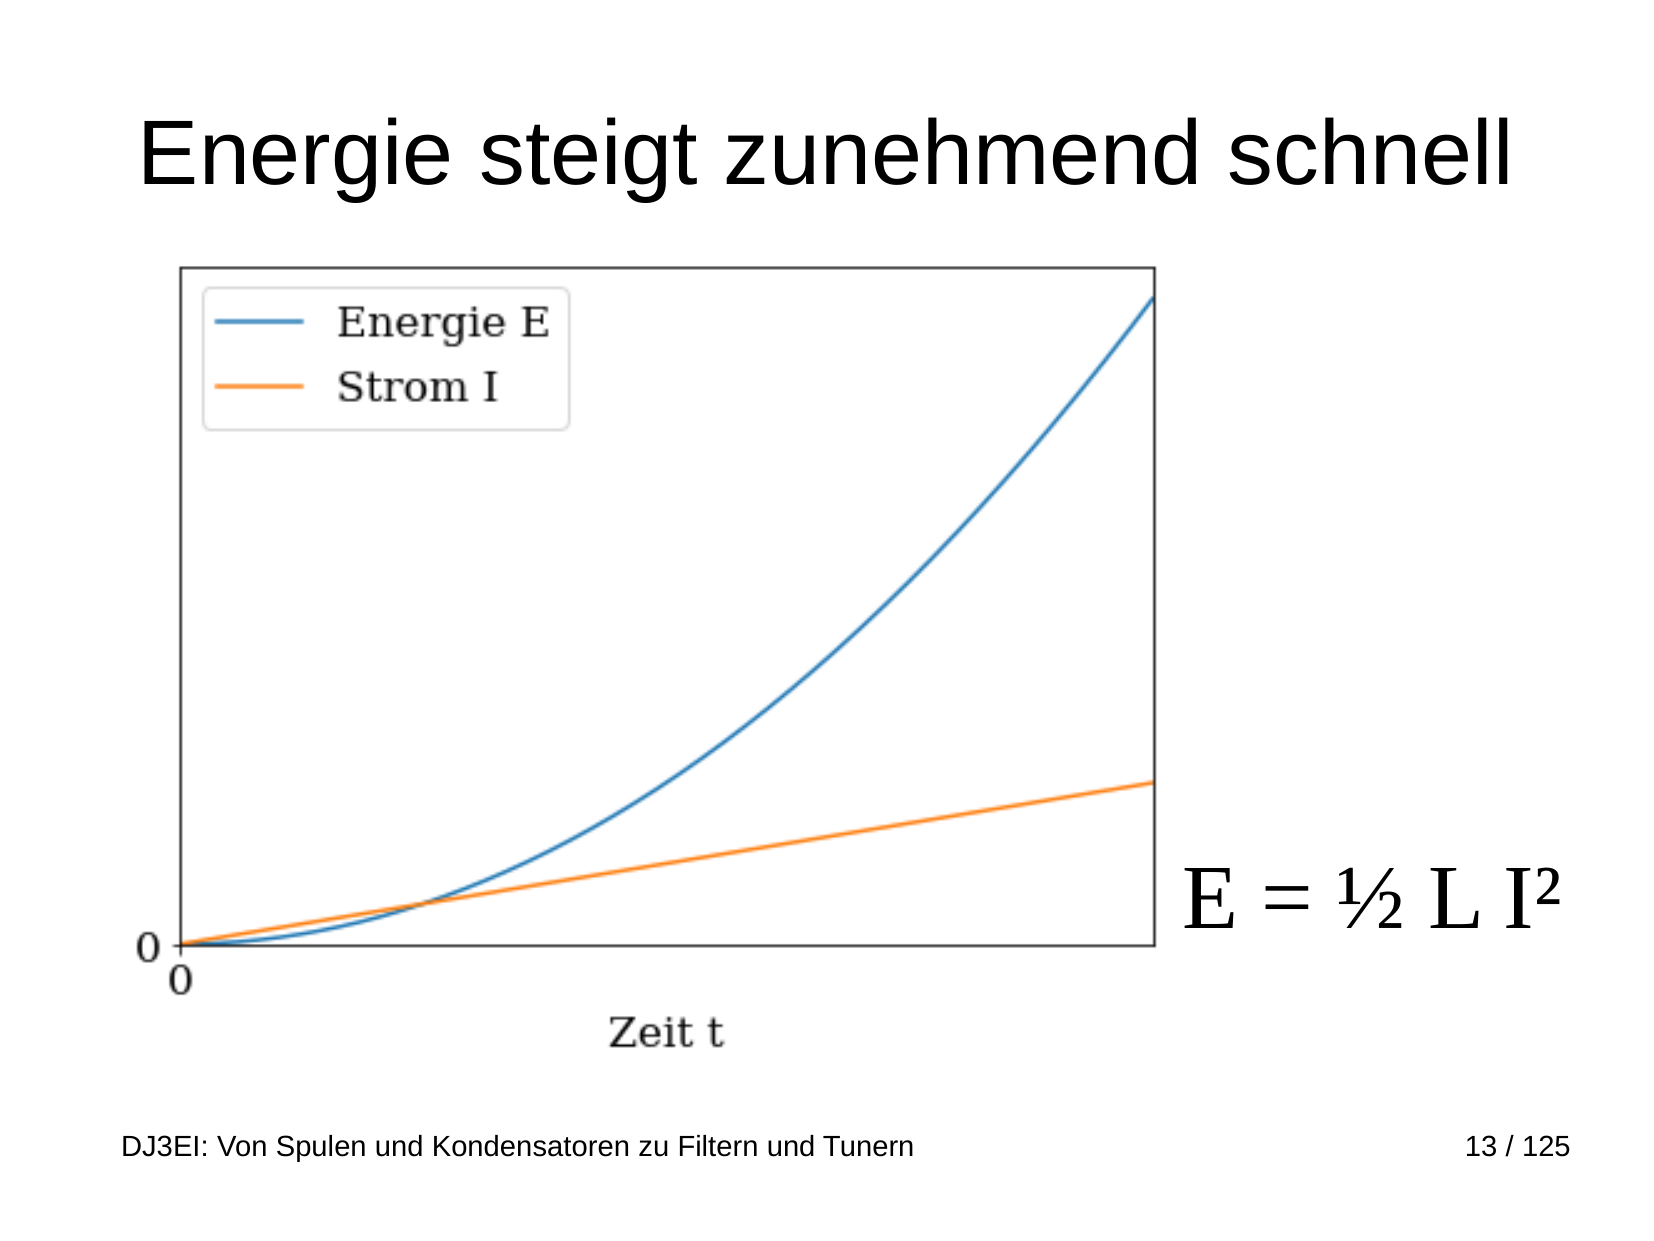

# Energie steigt zunehmend schnell
E = ½ L I²